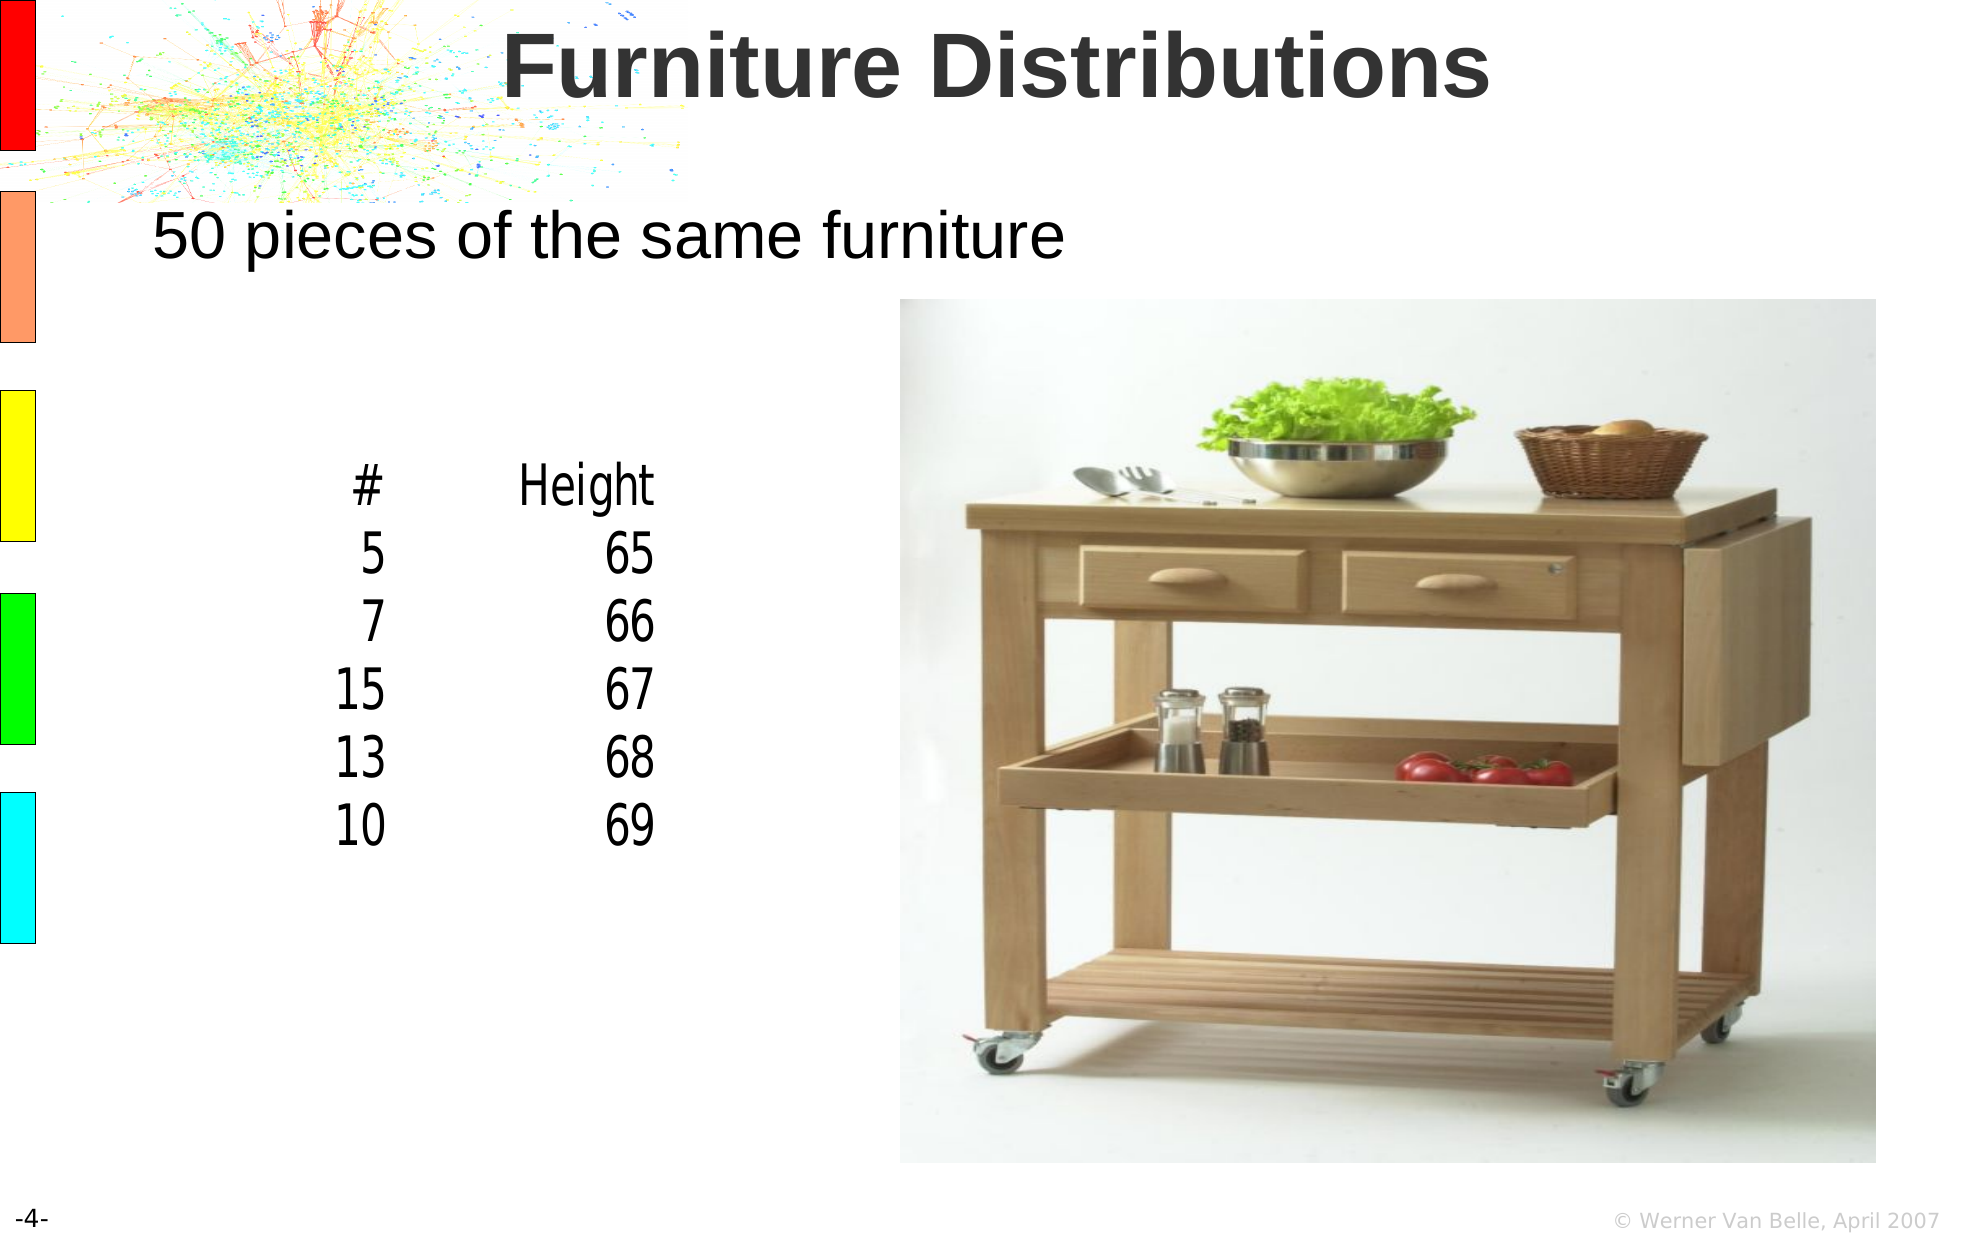

# Furniture Distributions
50 pieces of the same furniture